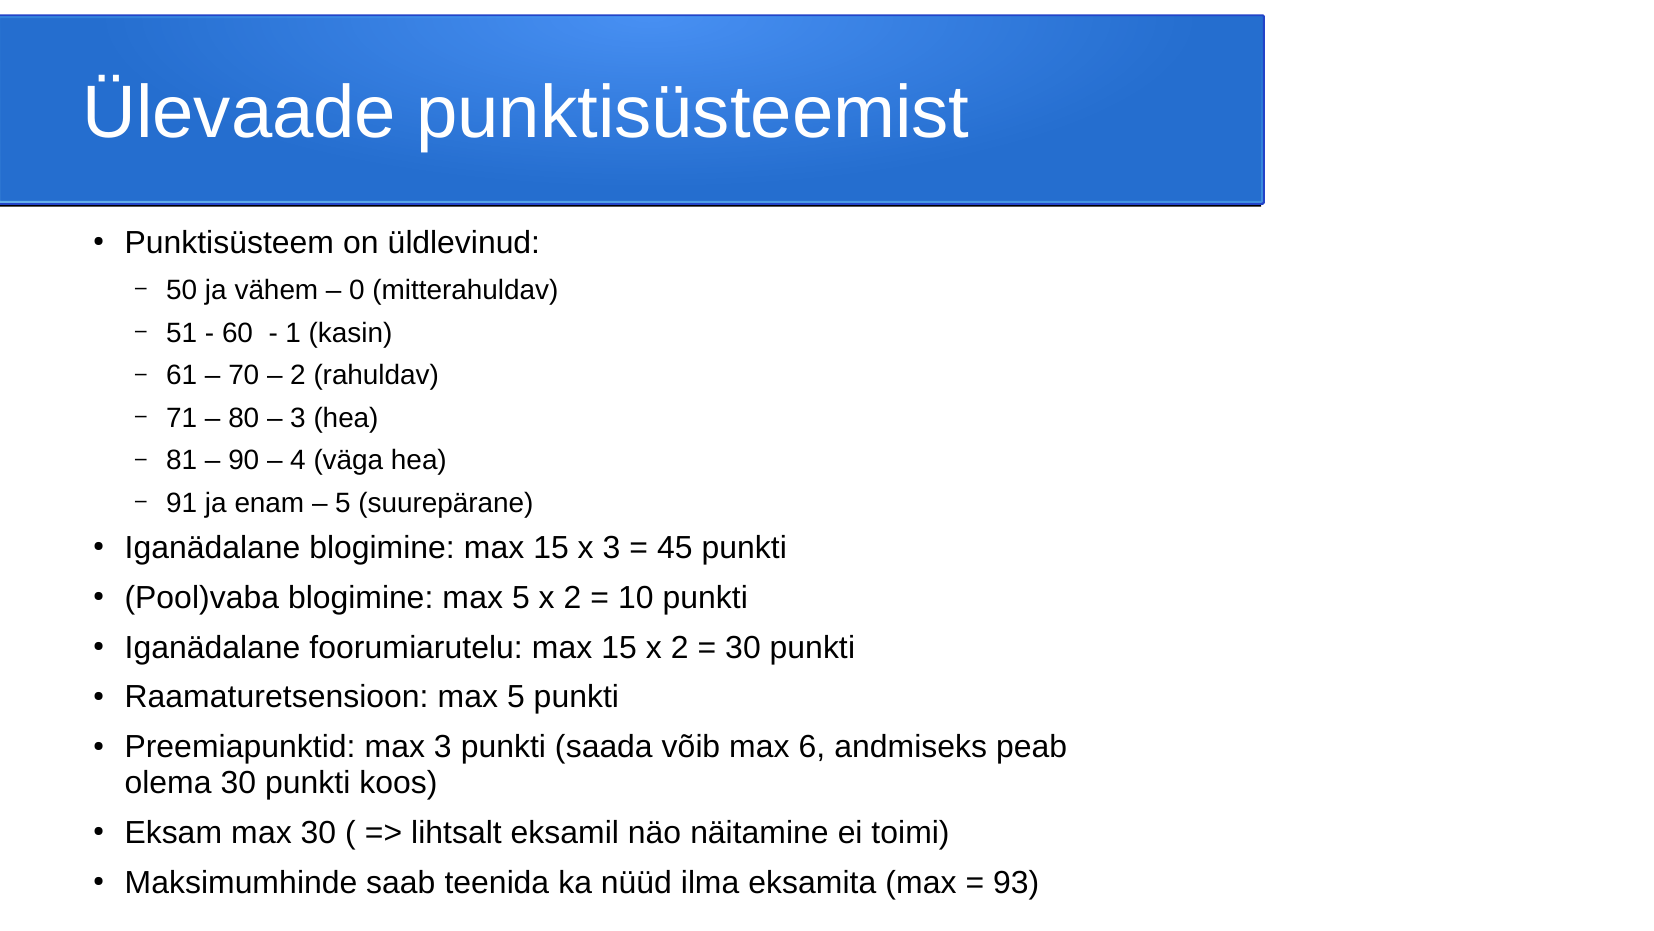

# Ülevaade punktisüsteemist
Punktisüsteem on üldlevinud:
50 ja vähem – 0 (mitterahuldav)
51 - 60 - 1 (kasin)
61 – 70 – 2 (rahuldav)
71 – 80 – 3 (hea)
81 – 90 – 4 (väga hea)
91 ja enam – 5 (suurepärane)
Iganädalane blogimine: max 15 x 3 = 45 punkti
(Pool)vaba blogimine: max 5 x 2 = 10 punkti
Iganädalane foorumiarutelu: max 15 x 2 = 30 punkti
Raamaturetsensioon: max 5 punkti
Preemiapunktid: max 3 punkti (saada võib max 6, andmiseks peab olema 30 punkti koos)
Eksam max 30 ( => lihtsalt eksamil näo näitamine ei toimi)
Maksimumhinde saab teenida ka nüüd ilma eksamita (max = 93)